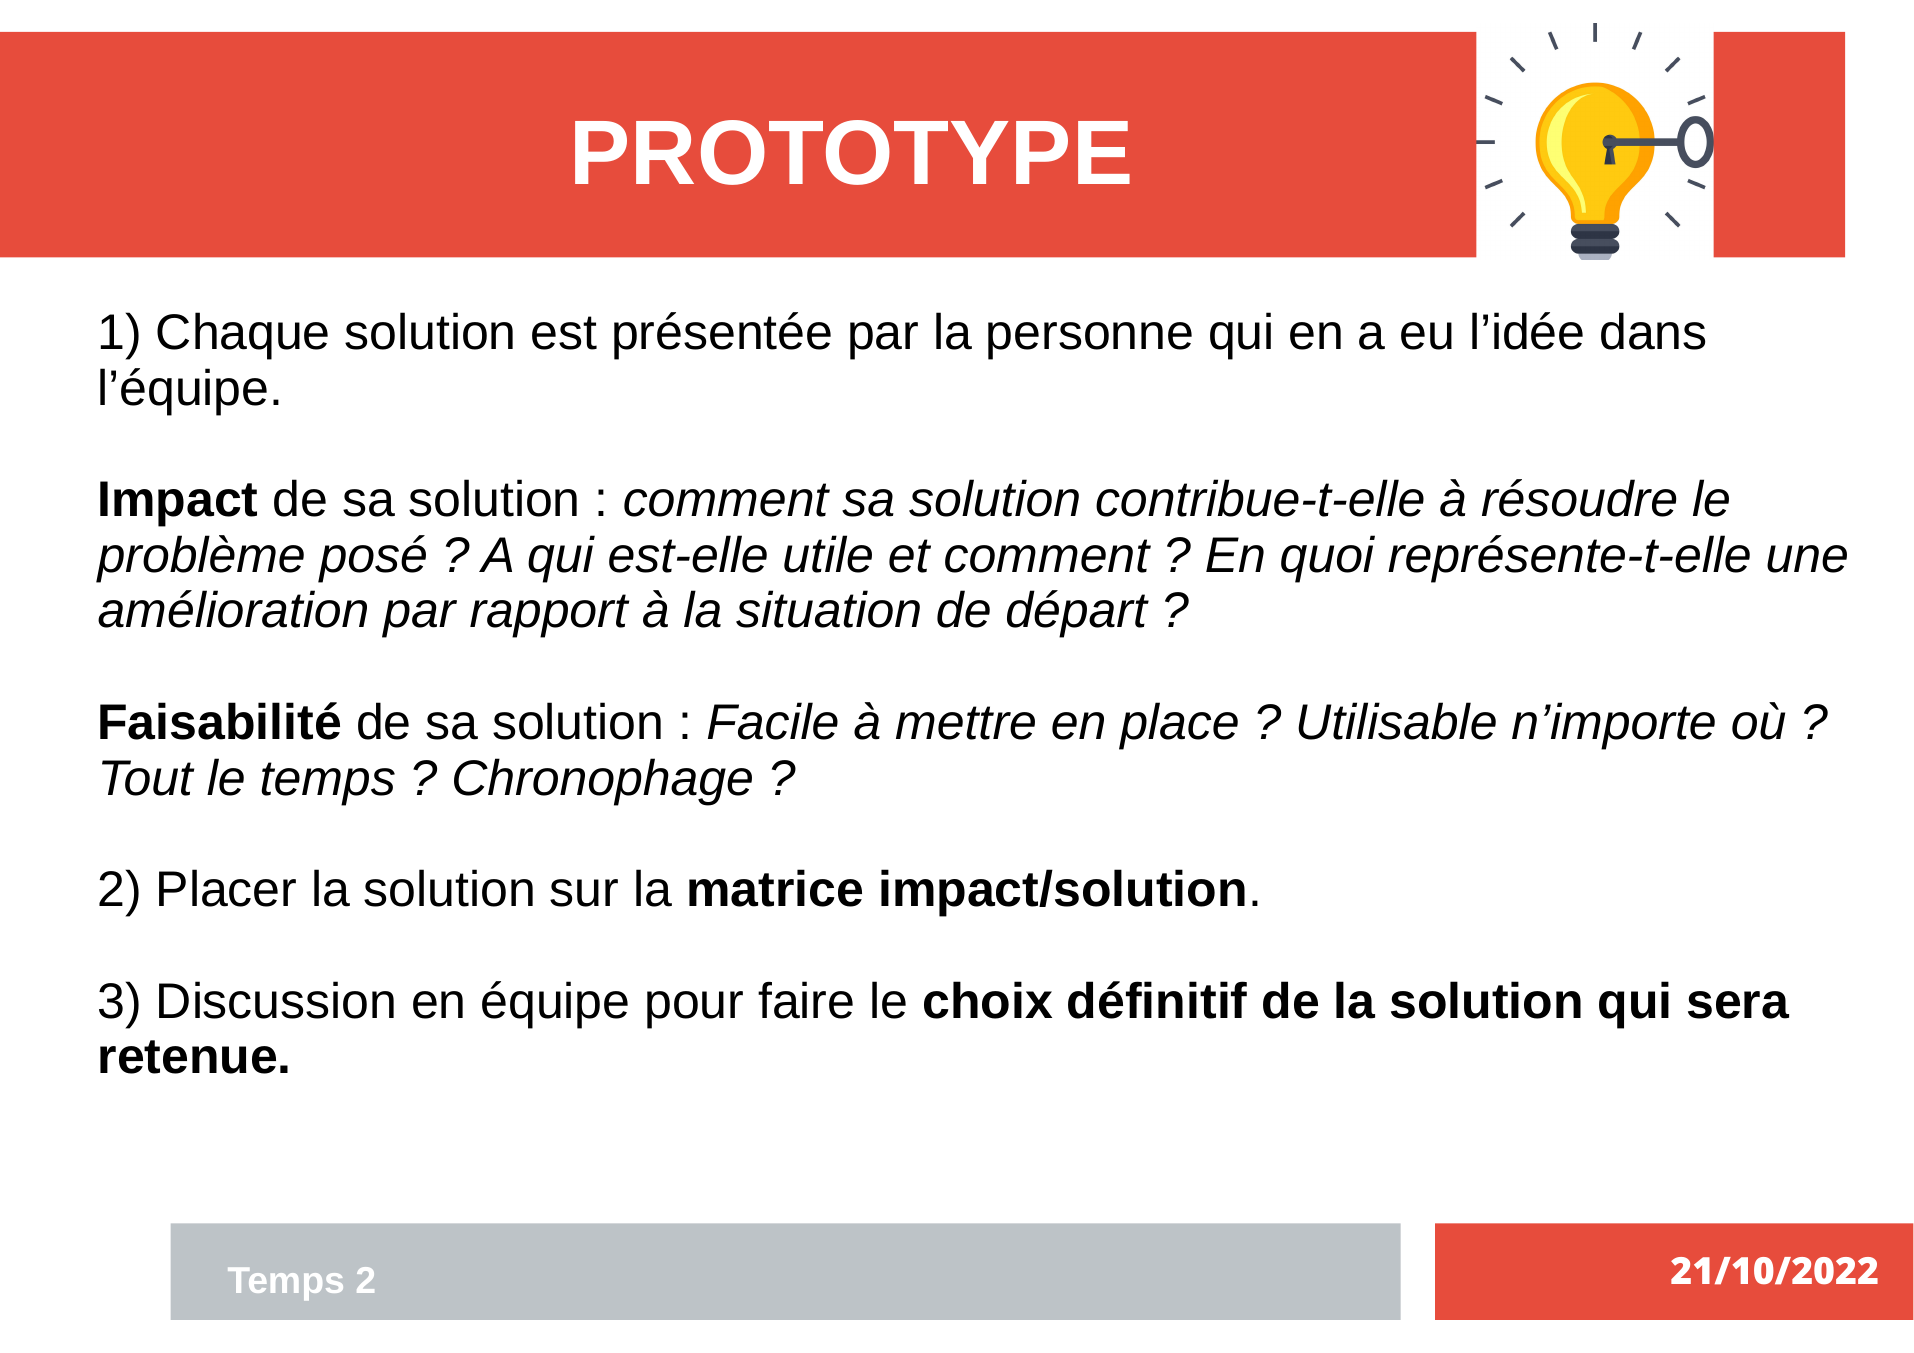

PROTOTYPE
1) Chaque solution est présentée par la personne qui en a eu l’idée dans l’équipe.
Impact de sa solution : comment sa solution contribue-t-elle à résoudre le problème posé ? A qui est-elle utile et comment ? En quoi représente-t-elle une amélioration par rapport à la situation de départ ?
Faisabilité de sa solution : Facile à mettre en place ? Utilisable n’importe où ? Tout le temps ? Chronophage ?
2) Placer la solution sur la matrice impact/solution.
3) Discussion en équipe pour faire le choix définitif de la solution qui sera retenue.
21/10/2022
Temps 2